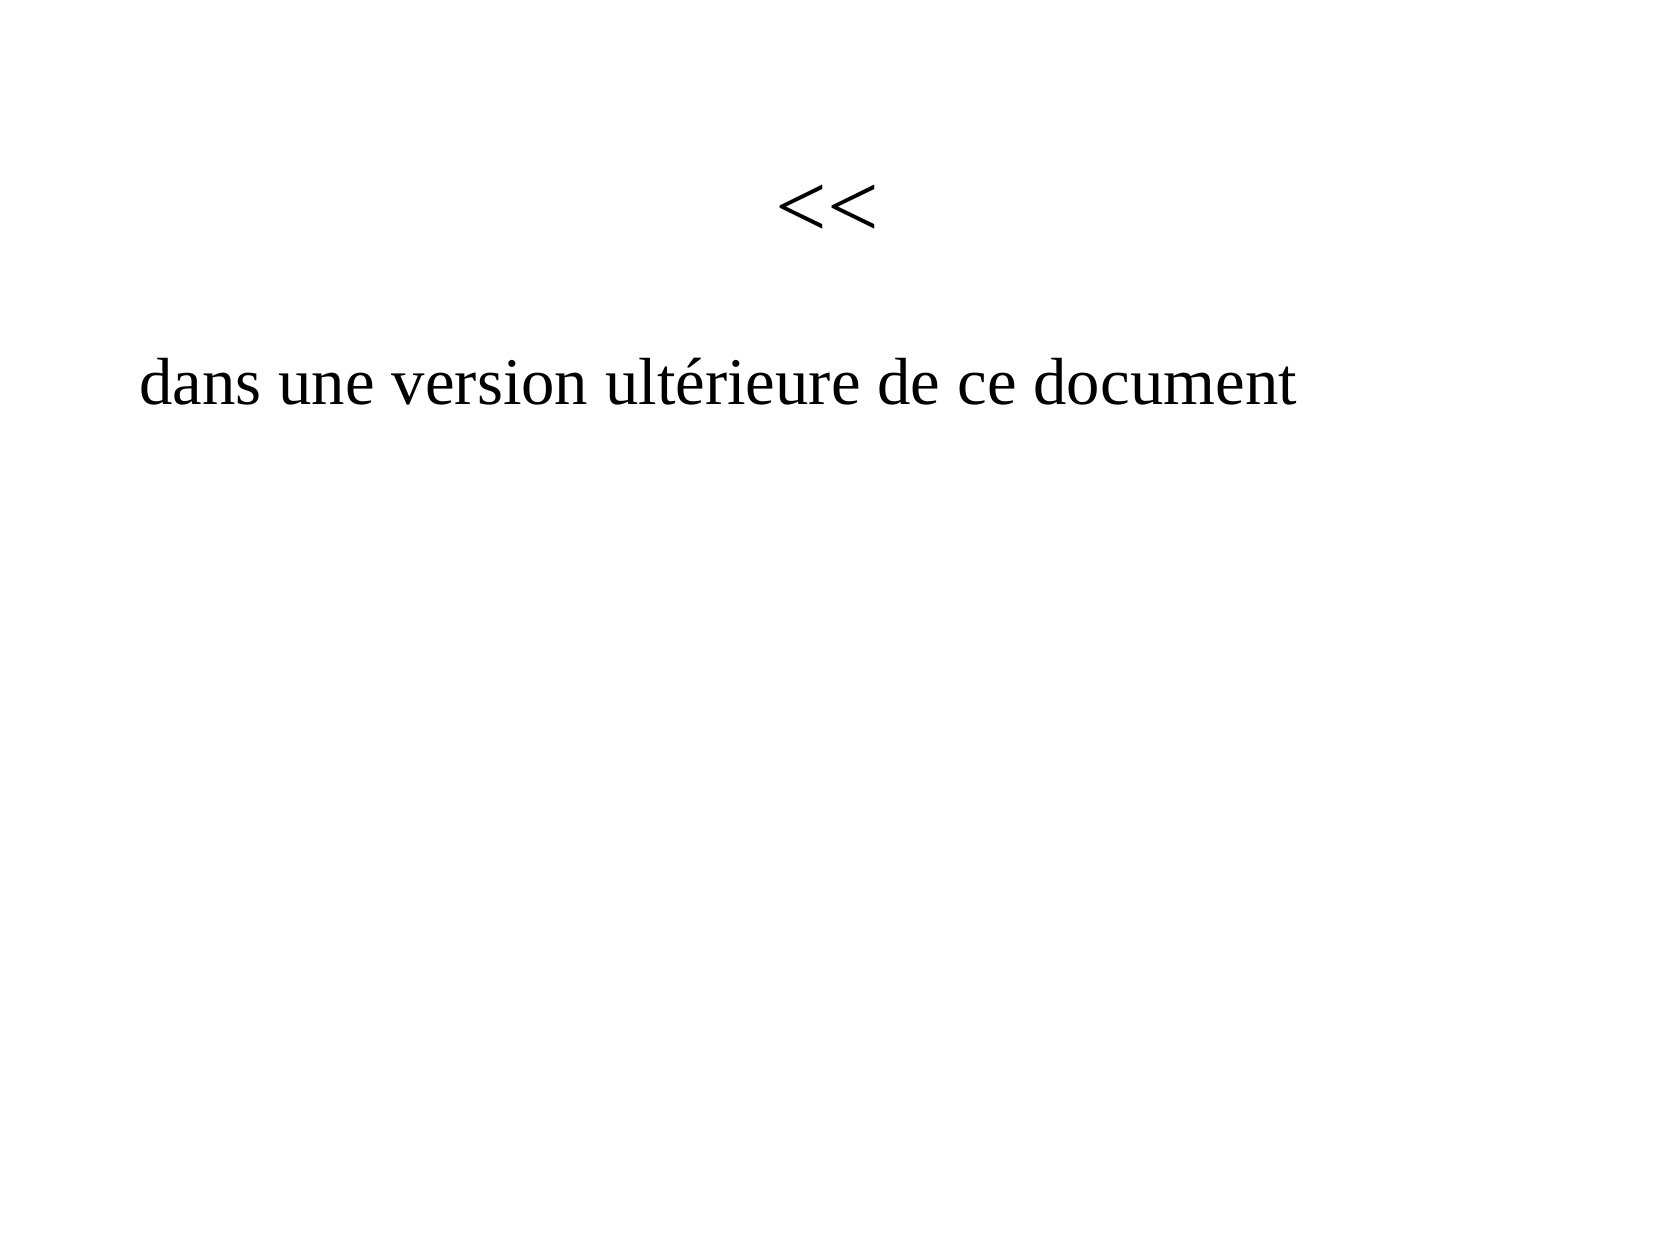

# <<
dans une version ultérieure de ce document